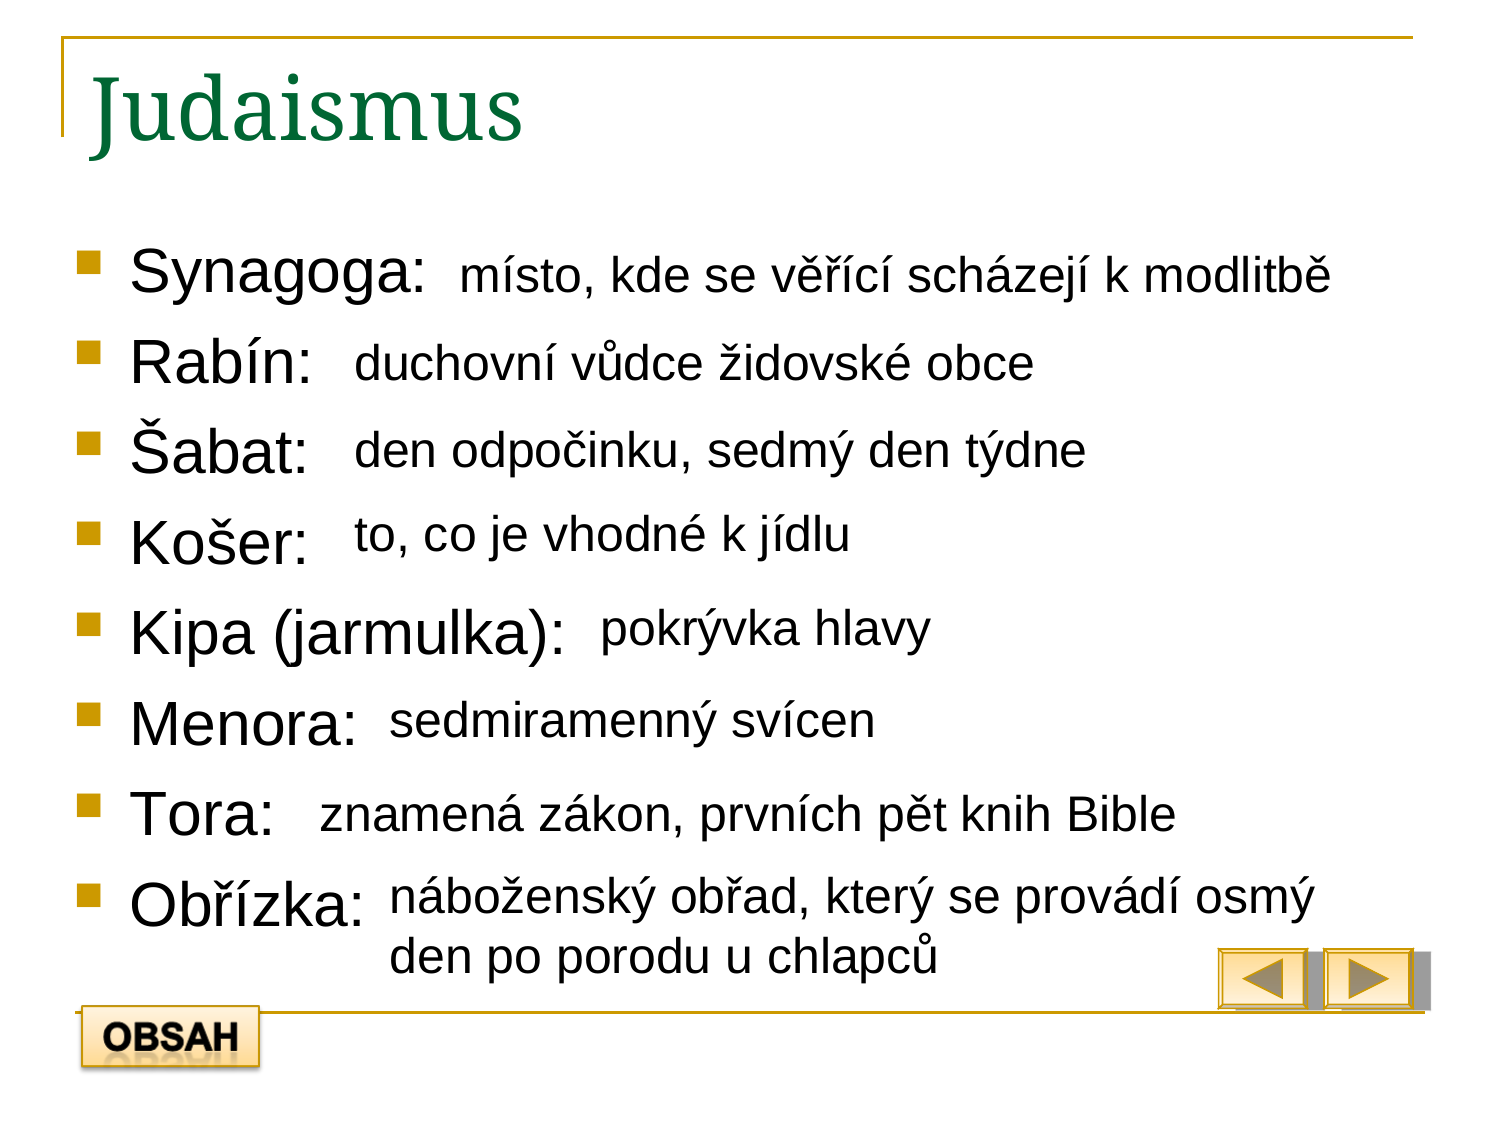

# Judaismus
Synagoga:
Rabín:
Šabat:
Košer:
Kipa (jarmulka):
Menora:
Tora:
Obřízka:
místo, kde se věřící scházejí k modlitbě
duchovní vůdce židovské obce
den odpočinku, sedmý den týdne
to, co je vhodné k jídlu
pokrývka hlavy
sedmiramenný svícen
znamená zákon, prvních pět knih Bible
náboženský obřad, který se provádí osmý den po porodu u chlapců